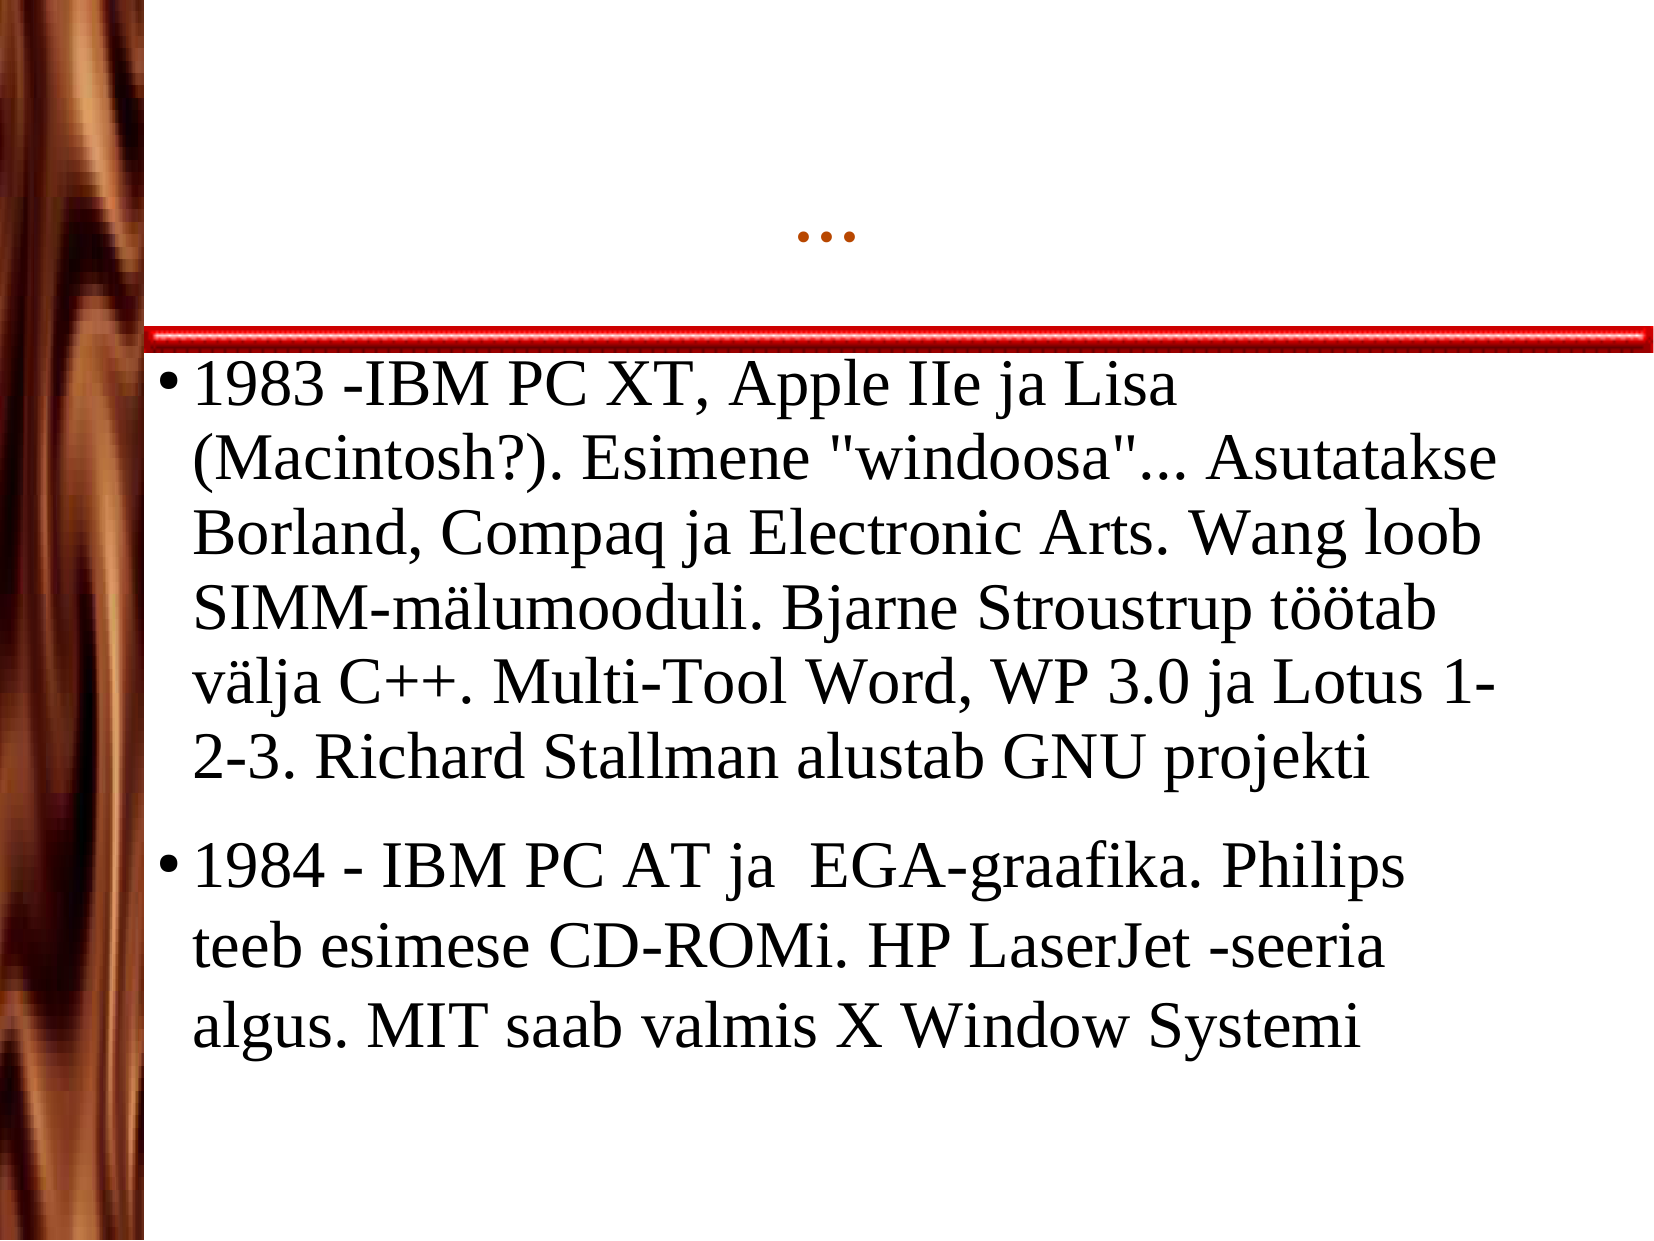

# ...
1983 -IBM PC XT, Apple IIe ja Lisa (Macintosh?). Esimene "windoosa"... Asutatakse Borland, Compaq ja Electronic Arts. Wang loob SIMM-mälumooduli. Bjarne Stroustrup töötab välja C++. Multi-Tool Word, WP 3.0 ja Lotus 1-2-3. Richard Stallman alustab GNU projekti
1984 - IBM PC AT ja EGA-graafika. Philips teeb esimese CD-ROMi. HP LaserJet -seeria algus. MIT saab valmis X Window Systemi